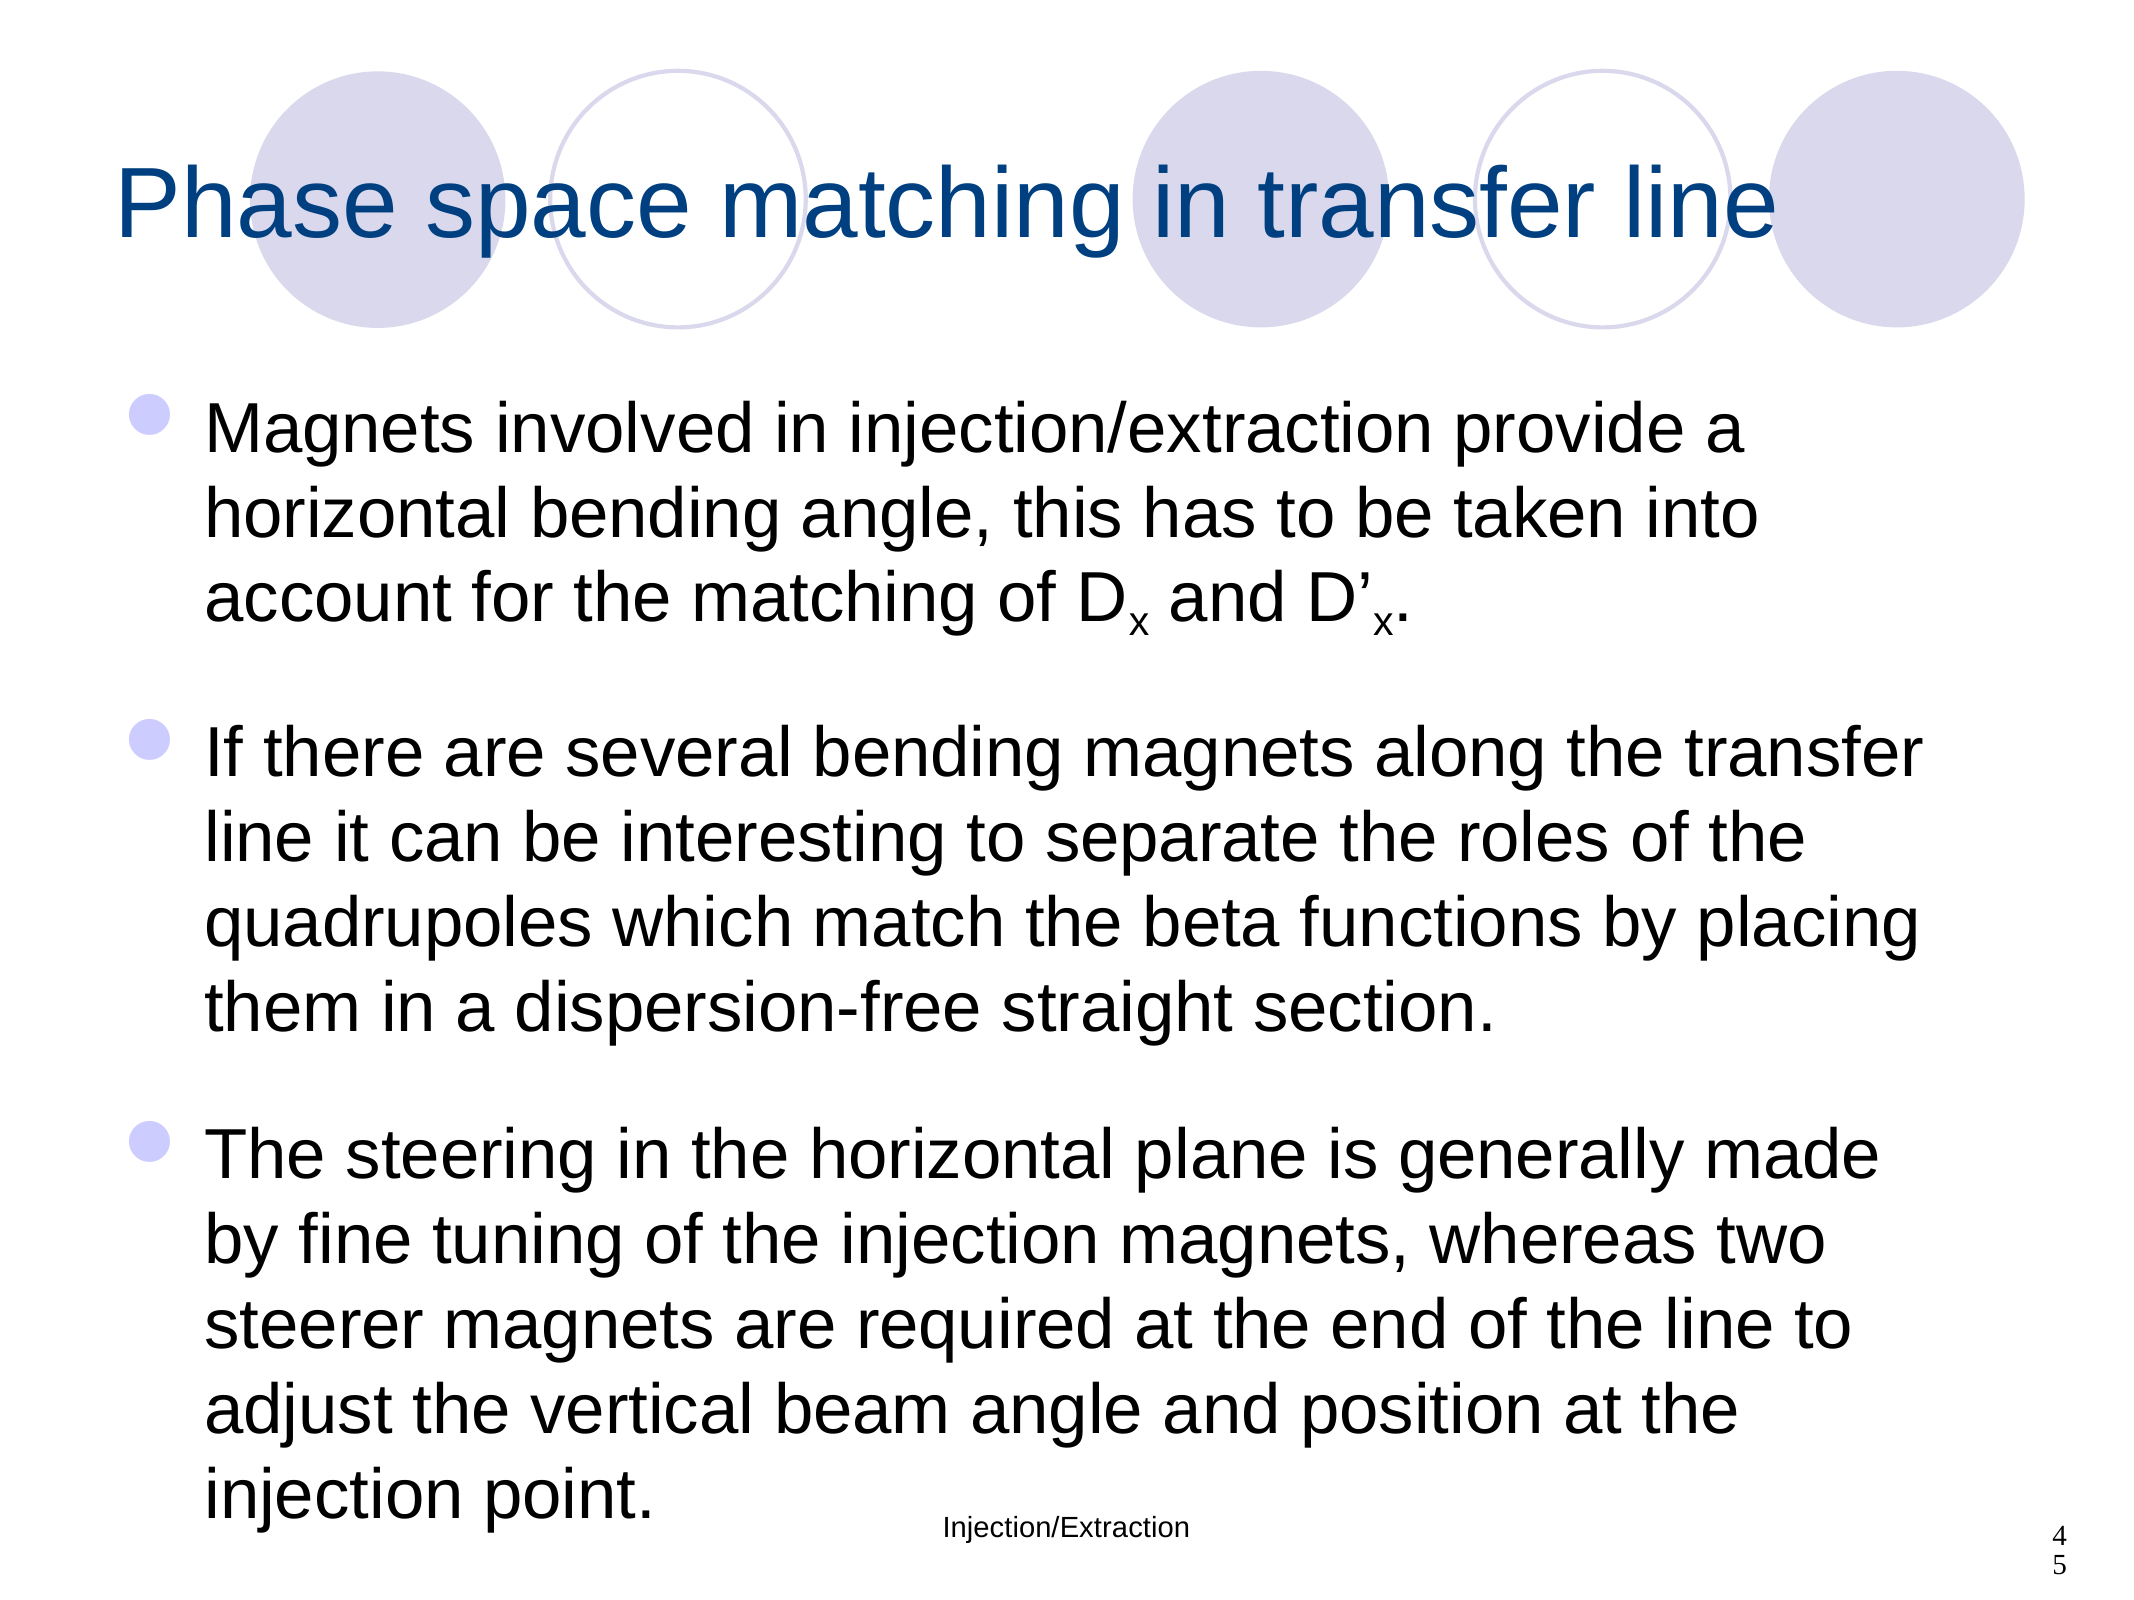

# Phase space matching in transfer line
Magnets involved in injection/extraction provide a horizontal bending angle, this has to be taken into account for the matching of Dx and D’x.
If there are several bending magnets along the transfer line it can be interesting to separate the roles of the quadrupoles which match the beta functions by placing them in a dispersion-free straight section.
The steering in the horizontal plane is generally made by fine tuning of the injection magnets, whereas two steerer magnets are required at the end of the line to adjust the vertical beam angle and position at the injection point.
45